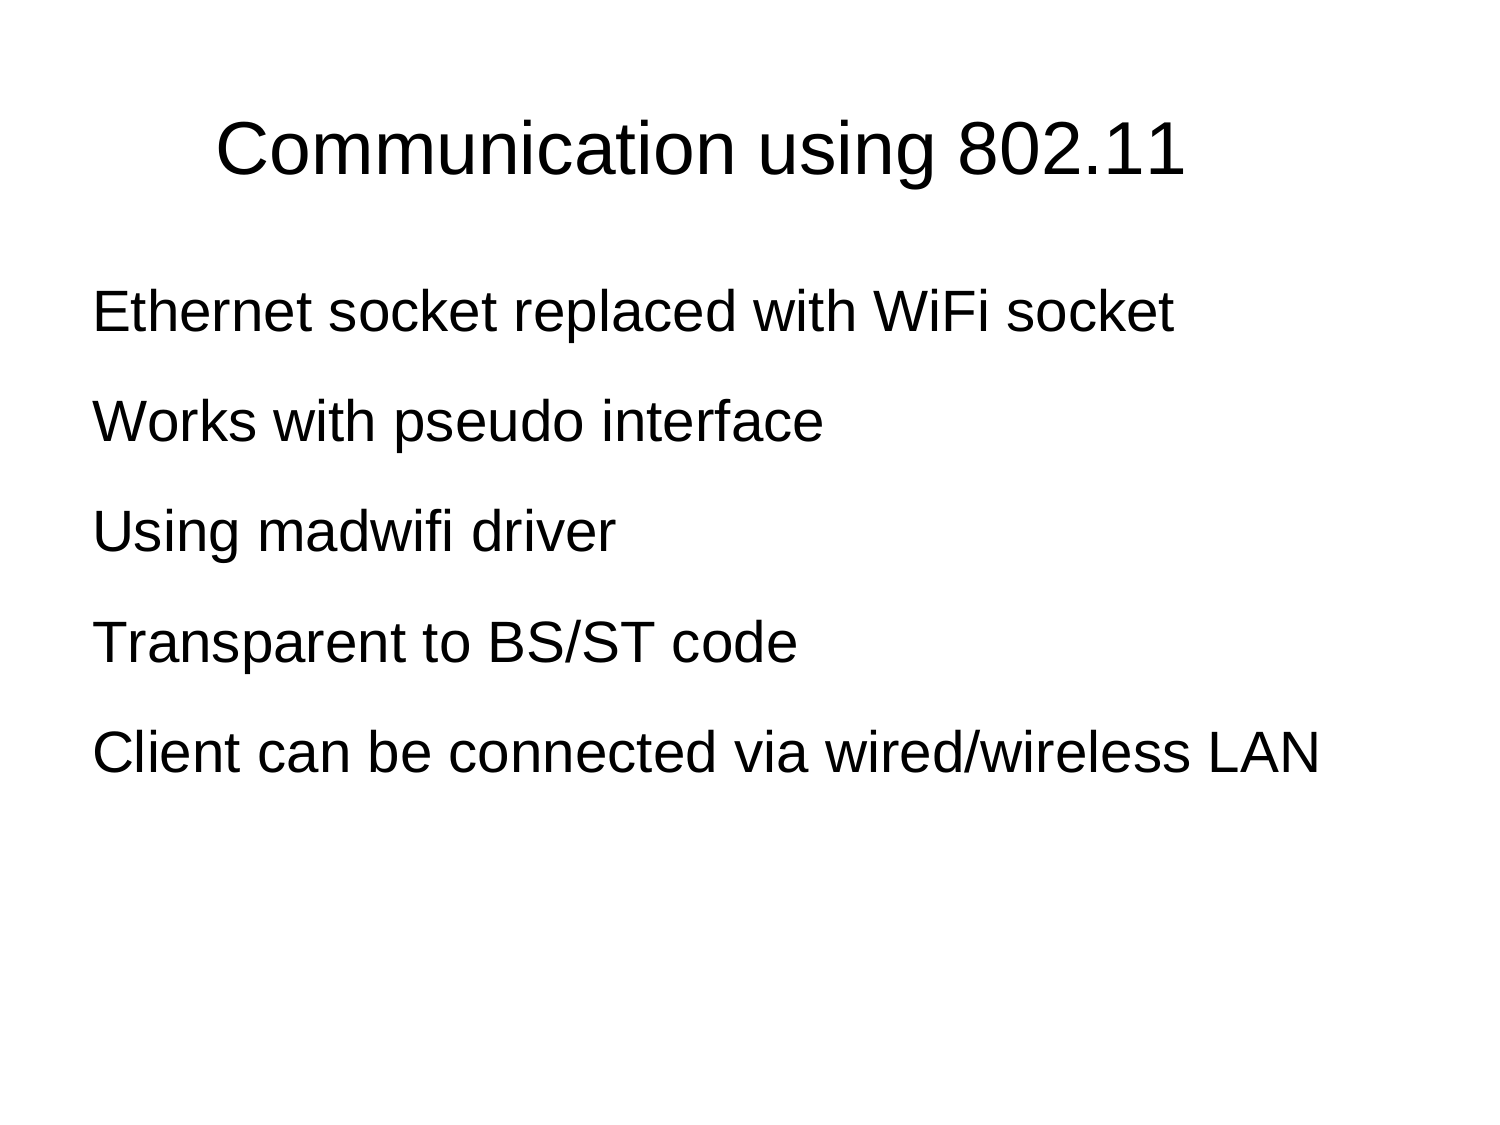

# Communication using 802.11
Ethernet socket replaced with WiFi socket
Works with pseudo interface
Using madwifi driver
Transparent to BS/ST code
Client can be connected via wired/wireless LAN